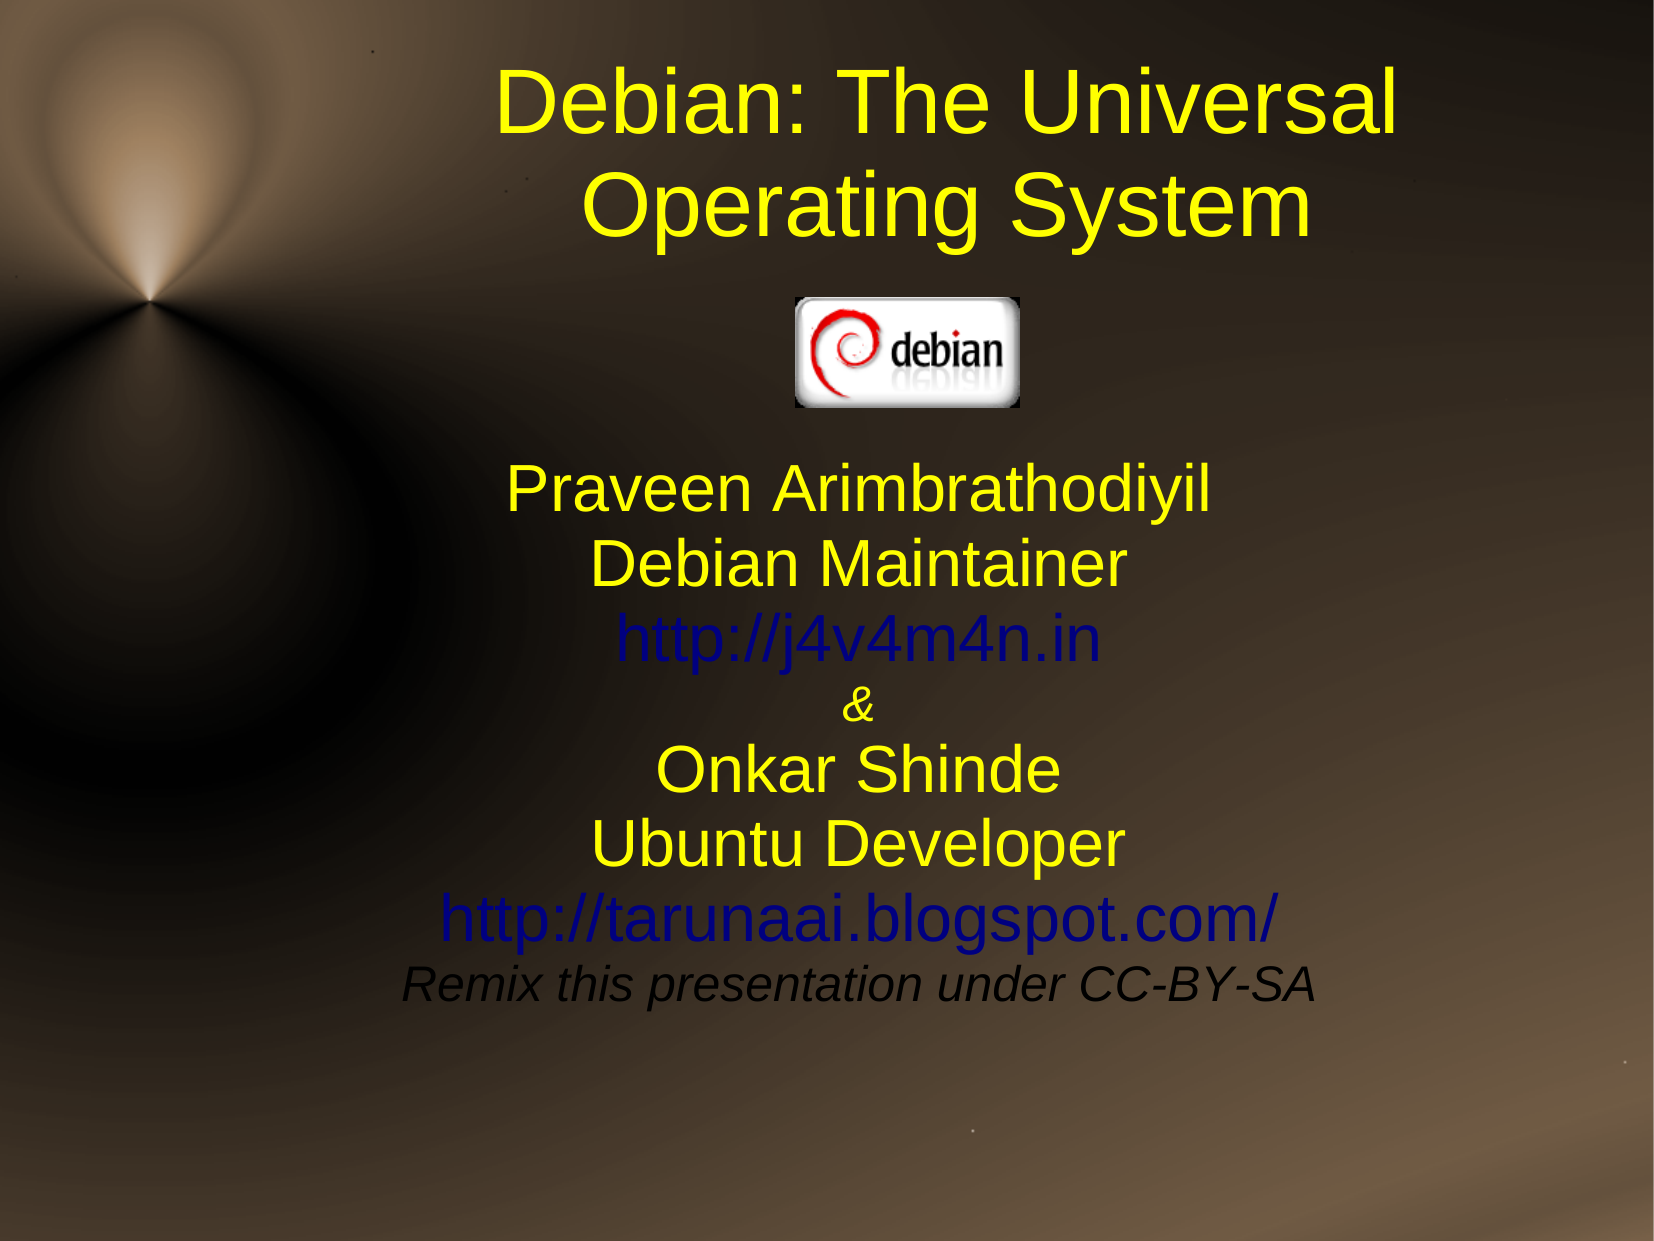

# Debian: The Universal Operating System
Praveen Arimbrathodiyil
Debian Maintainer
http://j4v4m4n.in
&
Onkar Shinde
Ubuntu Developer
http://tarunaai.blogspot.com/
Remix this presentation under CC-BY-SA